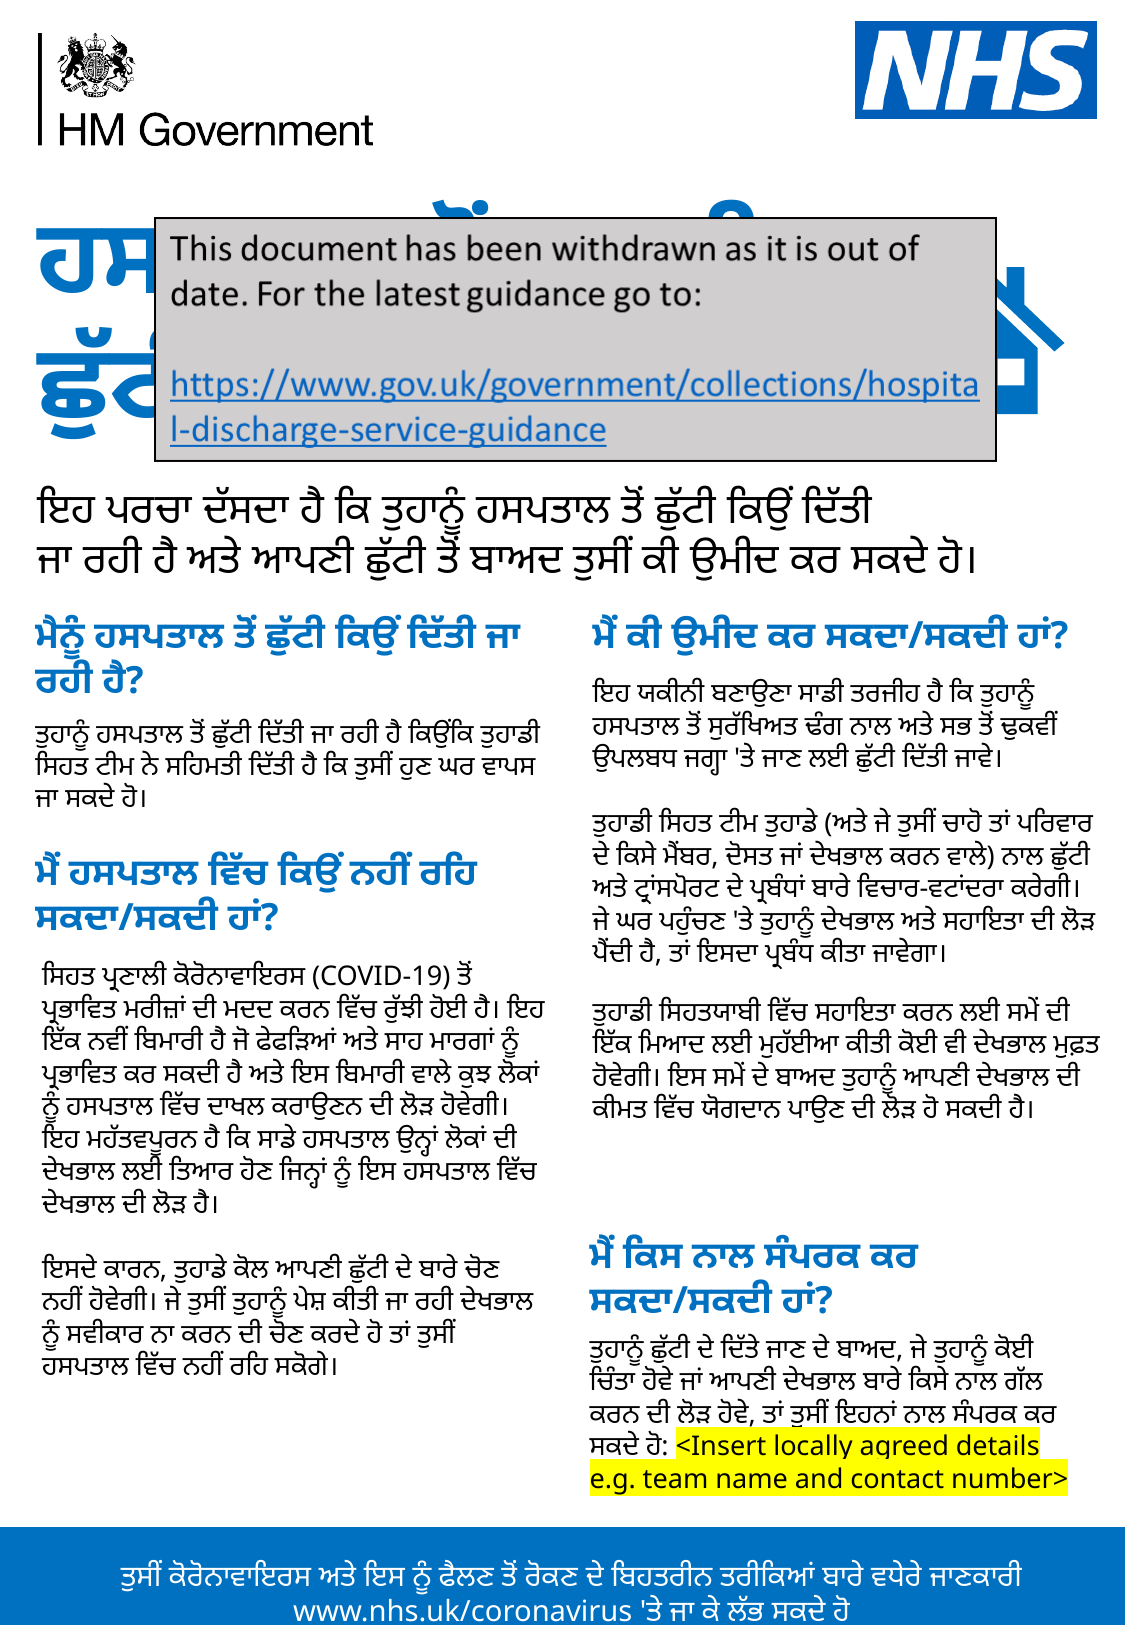

ਹਸਪਤਾਲ ਤੋਂ ਤੁਹਾਡੀ ਛੁੱਟੀ: ਘਰ ਜਾਣਾ
ਇਹ ਪਰਚਾ ਦੱਸਦਾ ਹੈ ਕਿ ਤੁਹਾਨੂੰ ਹਸਪਤਾਲ ਤੋਂ ਛੁੱਟੀ ਕਿਉਂ ਦਿੱਤੀ
ਜਾ ਰਹੀ ਹੈ ਅਤੇ ਆਪਣੀ ਛੁੱਟੀ ਤੋਂ ਬਾਅਦ ਤੁਸੀਂ ਕੀ ਉਮੀਦ ਕਰ ਸਕਦੇ ਹੋ।
ਮੈਨੂੰ ਹਸਪਤਾਲ ਤੋਂ ਛੁੱਟੀ ਕਿਉਂ ਦਿੱਤੀ ਜਾ ਰਹੀ ਹੈ?
ਤੁਹਾਨੂੰ ਹਸਪਤਾਲ ਤੋਂ ਛੁੱਟੀ ਦਿੱਤੀ ਜਾ ਰਹੀ ਹੈ ਕਿਉਂਕਿ ਤੁਹਾਡੀ ਸਿਹਤ ਟੀਮ ਨੇ ਸਹਿਮਤੀ ਦਿੱਤੀ ਹੈ ਕਿ ਤੁਸੀਂ ਹੁਣ ਘਰ ਵਾਪਸ ਜਾ ਸਕਦੇ ਹੋ।
ਮੈਂ ਹਸਪਤਾਲ ਵਿੱਚ ਕਿਉਂ ਨਹੀਂ ਰਹਿ ਸਕਦਾ/ਸਕਦੀ ਹਾਂ?
ਮੈਂ ਕੀ ਉਮੀਦ ਕਰ ਸਕਦਾ/ਸਕਦੀ ਹਾਂ?
ਇਹ ਯਕੀਨੀ ਬਣਾਉਣਾ ਸਾਡੀ ਤਰਜੀਹ ਹੈ ਕਿ ਤੁਹਾਨੂੰ ਹਸਪਤਾਲ ਤੋਂ ਸੁਰੱਖਿਅਤ ਢੰਗ ਨਾਲ ਅਤੇ ਸਭ ਤੋਂ ਢੁਕਵੀਂ ਉਪਲਬਧ ਜਗ੍ਹਾ 'ਤੇ ਜਾਣ ਲਈ ਛੁੱਟੀ ਦਿੱਤੀ ਜਾਵੇ।
ਤੁਹਾਡੀ ਸਿਹਤ ਟੀਮ ਤੁਹਾਡੇ (ਅਤੇ ਜੇ ਤੁਸੀਂ ਚਾਹੋ ਤਾਂ ਪਰਿਵਾਰ ਦੇ ਕਿਸੇ ਮੈਂਬਰ, ਦੋਸਤ ਜਾਂ ਦੇਖਭਾਲ ਕਰਨ ਵਾਲੇ) ਨਾਲ ਛੁੱਟੀ ਅਤੇ ਟ੍ਰਾਂਸਪੋਰਟ ਦੇ ਪ੍ਰਬੰਧਾਂ ਬਾਰੇ ਵਿਚਾਰ-ਵਟਾਂਦਰਾ ਕਰੇਗੀ। ਜੇ ਘਰ ਪਹੁੰਚਣ 'ਤੇ ਤੁਹਾਨੂੰ ਦੇਖਭਾਲ ਅਤੇ ਸਹਾਇਤਾ ਦੀ ਲੋੜ ਪੈਂਦੀ ਹੈ, ਤਾਂ ਇਸਦਾ ਪ੍ਰਬੰਧ ਕੀਤਾ ਜਾਵੇਗਾ।
ਤੁਹਾਡੀ ਸਿਹਤਯਾਬੀ ਵਿੱਚ ਸਹਾਇਤਾ ਕਰਨ ਲਈ ਸਮੇਂ ਦੀ ਇੱਕ ਮਿਆਦ ਲਈ ਮੁਹੱਈਆ ਕੀਤੀ ਕੋਈ ਵੀ ਦੇਖਭਾਲ ਮੁਫ਼ਤ ਹੋਵੇਗੀ। ਇਸ ਸਮੇਂ ਦੇ ਬਾਅਦ ਤੁਹਾਨੂੰ ਆਪਣੀ ਦੇਖਭਾਲ ਦੀ ਕੀਮਤ ਵਿੱਚ ਯੋਗਦਾਨ ਪਾਉਣ ਦੀ ਲੋੜ ਹੋ ਸਕਦੀ ਹੈ।
ਸਿਹਤ ਪ੍ਰਣਾਲੀ ਕੋਰੋਨਾਵਾਇਰਸ (COVID-19) ਤੋਂ ਪ੍ਰਭਾਵਿਤ ਮਰੀਜ਼ਾਂ ਦੀ ਮਦਦ ਕਰਨ ਵਿੱਚ ਰੁੱਝੀ ਹੋਈ ਹੈ। ਇਹ ਇੱਕ ਨਵੀਂ ਬਿਮਾਰੀ ਹੈ ਜੋ ਫੇਫੜਿਆਂ ਅਤੇ ਸਾਹ ਮਾਰਗਾਂ ਨੂੰ ਪ੍ਰਭਾਵਿਤ ਕਰ ਸਕਦੀ ਹੈ ਅਤੇ ਇਸ ਬਿਮਾਰੀ ਵਾਲੇ ਕੁਝ ਲੋਕਾਂ ਨੂੰ ਹਸਪਤਾਲ ਵਿੱਚ ਦਾਖਲ ਕਰਾਉਣਨ ਦੀ ਲੋੜ ਹੋਵੇਗੀ। ਇਹ ਮਹੱਤਵਪੂਰਨ ਹੈ ਕਿ ਸਾਡੇ ਹਸਪਤਾਲ ਉਨ੍ਹਾਂ ਲੋਕਾਂ ਦੀ ਦੇਖਭਾਲ ਲਈ ਤਿਆਰ ਹੋਣ ਜਿਨ੍ਹਾਂ ਨੂੰ ਇਸ ਹਸਪਤਾਲ ਵਿੱਚ ਦੇਖਭਾਲ ਦੀ ਲੋੜ ਹੈ।
ਇਸਦੇ ਕਾਰਨ, ਤੁਹਾਡੇ ਕੋਲ ਆਪਣੀ ਛੁੱਟੀ ਦੇ ਬਾਰੇ ਚੋਣ ਨਹੀਂ ਹੋਵੇਗੀ। ਜੇ ਤੁਸੀਂ ਤੁਹਾਨੂੰ ਪੇਸ਼ ਕੀਤੀ ਜਾ ਰਹੀ ਦੇਖਭਾਲ ਨੂੰ ਸਵੀਕਾਰ ਨਾ ਕਰਨ ਦੀ ਚੋਣ ਕਰਦੇ ਹੋ ਤਾਂ ਤੁਸੀਂ ਹਸਪਤਾਲ ਵਿੱਚ ਨਹੀਂ ਰਹਿ ਸਕੋਗੇ।
ਮੈਂ ਕਿਸ ਨਾਲ ਸੰਪਰਕ ਕਰ ਸਕਦਾ/ਸਕਦੀ ਹਾਂ?
ਤੁਹਾਨੂੰ ਛੁੱਟੀ ਦੇ ਦਿੱਤੇ ਜਾਣ ਦੇ ਬਾਅਦ, ਜੇ ਤੁਹਾਨੂੰ ਕੋਈ ਚਿੰਤਾ ਹੋਵੇ ਜਾਂ ਆਪਣੀ ਦੇਖਭਾਲ ਬਾਰੇ ਕਿਸੇ ਨਾਲ ਗੱਲ ਕਰਨ ਦੀ ਲੋੜ ਹੋਵੇ, ਤਾਂ ਤੁਸੀਂ ਇਹਨਾਂ ਨਾਲ ਸੰਪਰਕ ਕਰ ਸਕਦੇ ਹੋ: <Insert locally agreed details e.g. team name and contact number>